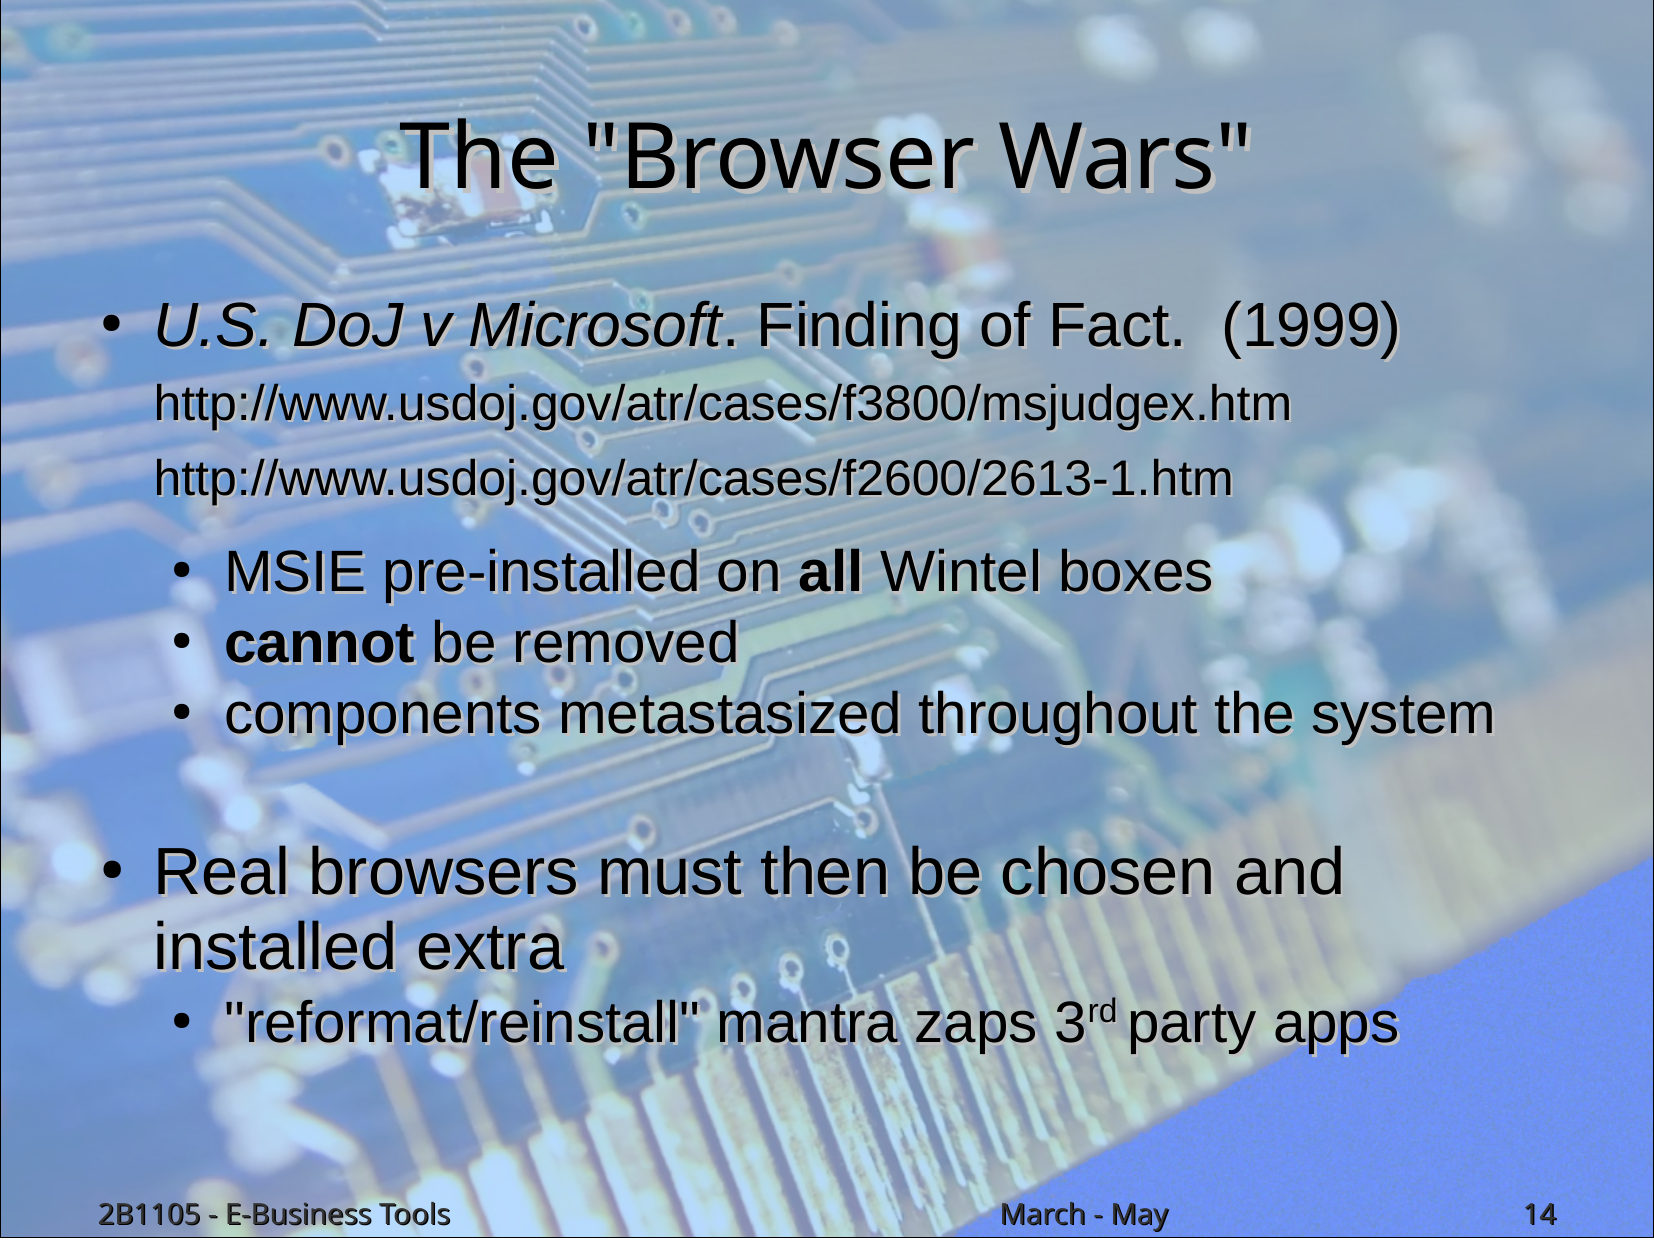

# The "Browser Wars"
U.S. DoJ v Microsoft. Finding of Fact. (1999)
http://www.usdoj.gov/atr/cases/f3800/msjudgex.htm
http://www.usdoj.gov/atr/cases/f2600/2613-1.htm
MSIE pre-installed on all Wintel boxes
cannot be removed
components metastasized throughout the system
Real browsers must then be chosen and installed extra
"reformat/reinstall" mantra zaps 3rd party apps